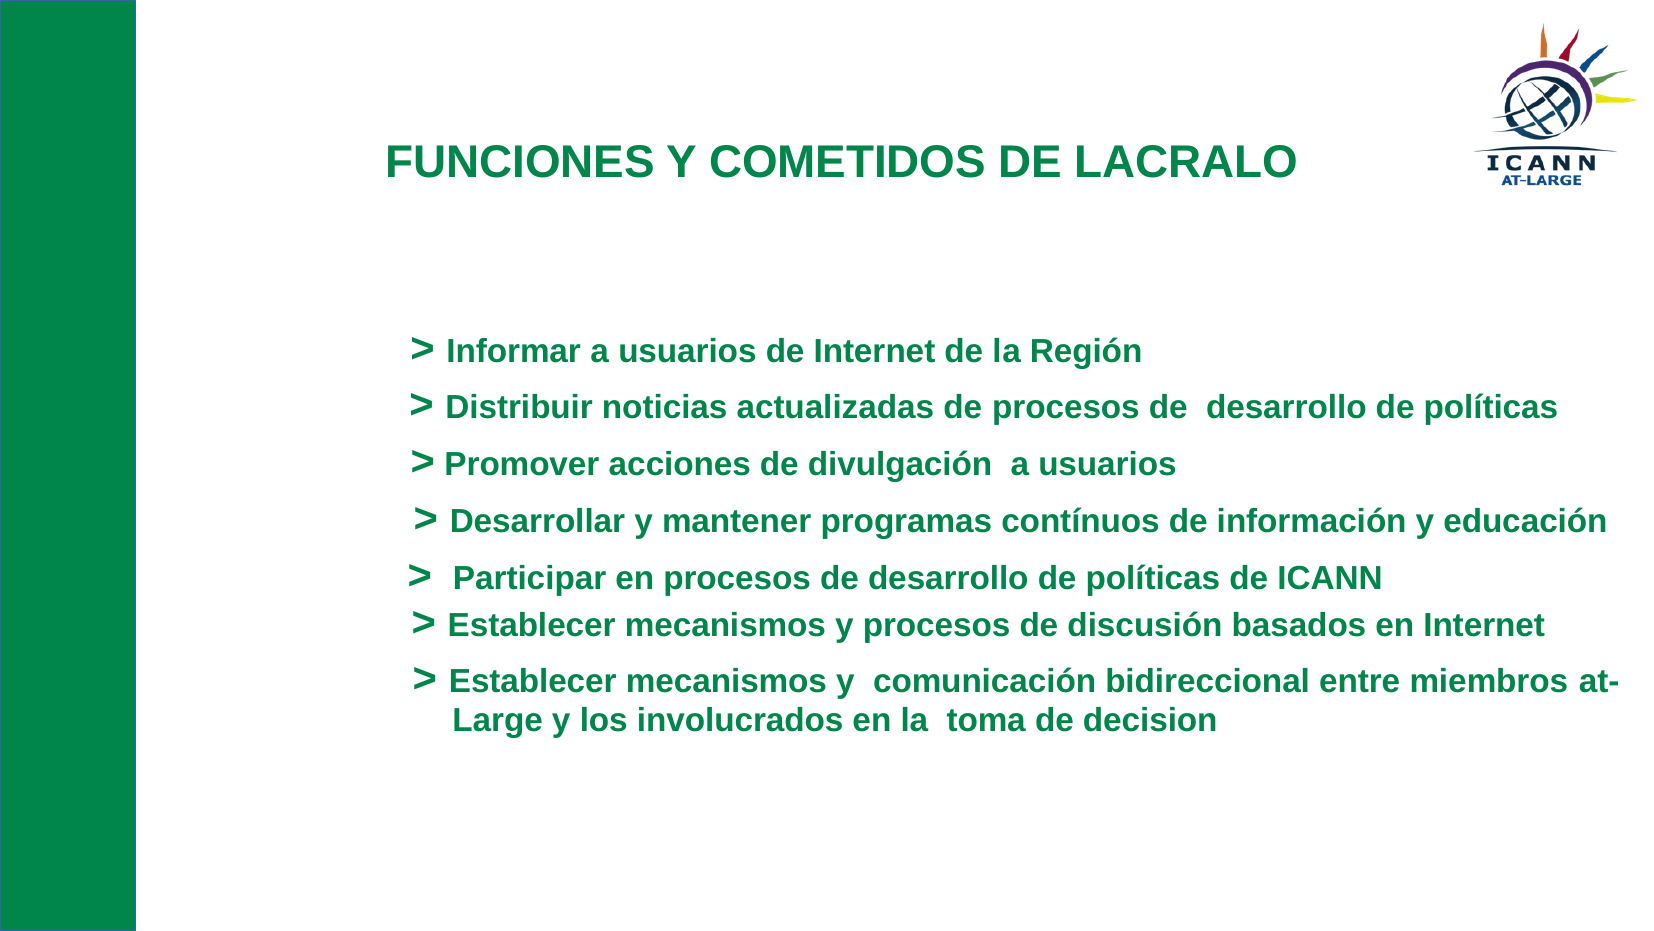

# FUNCIONES Y COMETIDOS DE LACRALO
 > Informar a usuarios de Internet de la Región
 > Distribuir noticias actualizadas de procesos de desarrollo de políticas
 > Promover acciones de divulgación a usuarios
 > Desarrollar y mantener programas contínuos de información y educación
 > Participar en procesos de desarrollo de políticas de ICANN > Establecer mecanismos y procesos de discusión basados en Internet
 > Establecer mecanismos y comunicación bidireccional entre miembros at-Large y los involucrados en la toma de decision